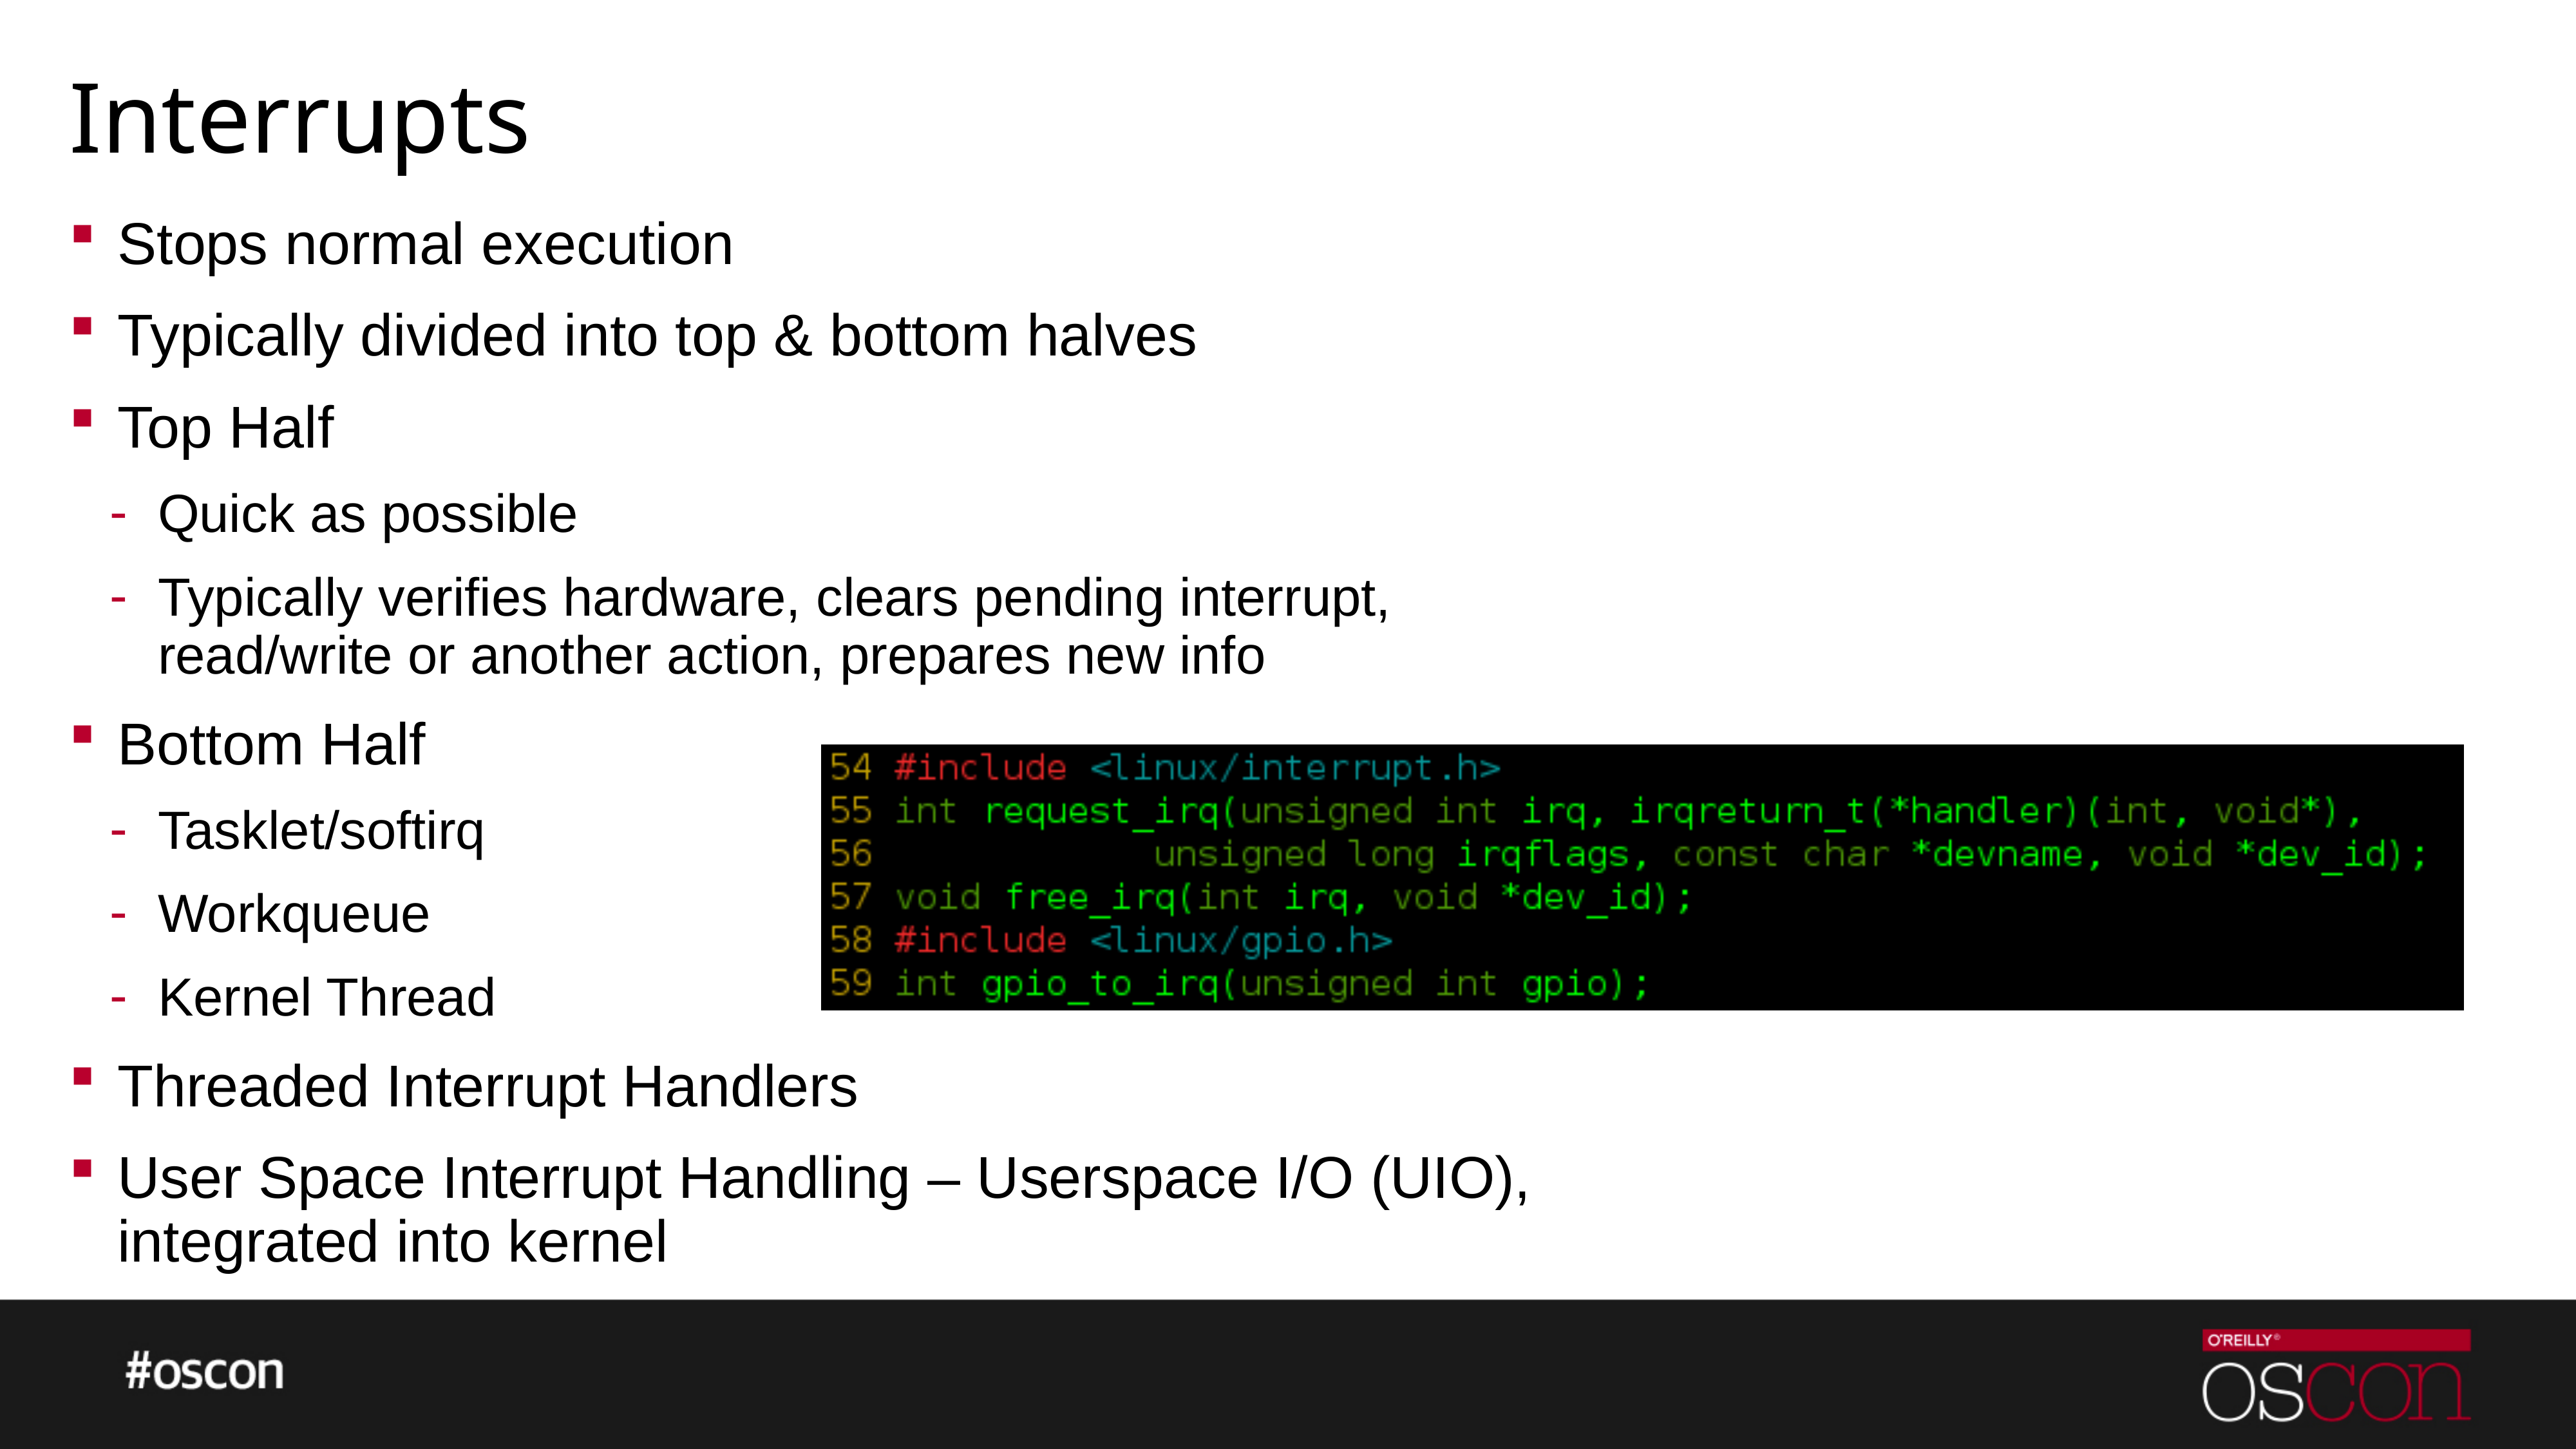

# Interrupts
Stops normal execution
Typically divided into top & bottom halves
Top Half
Quick as possible
Typically verifies hardware, clears pending interrupt, read/write or another action, prepares new info
Bottom Half
Tasklet/softirq
Workqueue
Kernel Thread
Threaded Interrupt Handlers
User Space Interrupt Handling – Userspace I/O (UIO), integrated into kernel